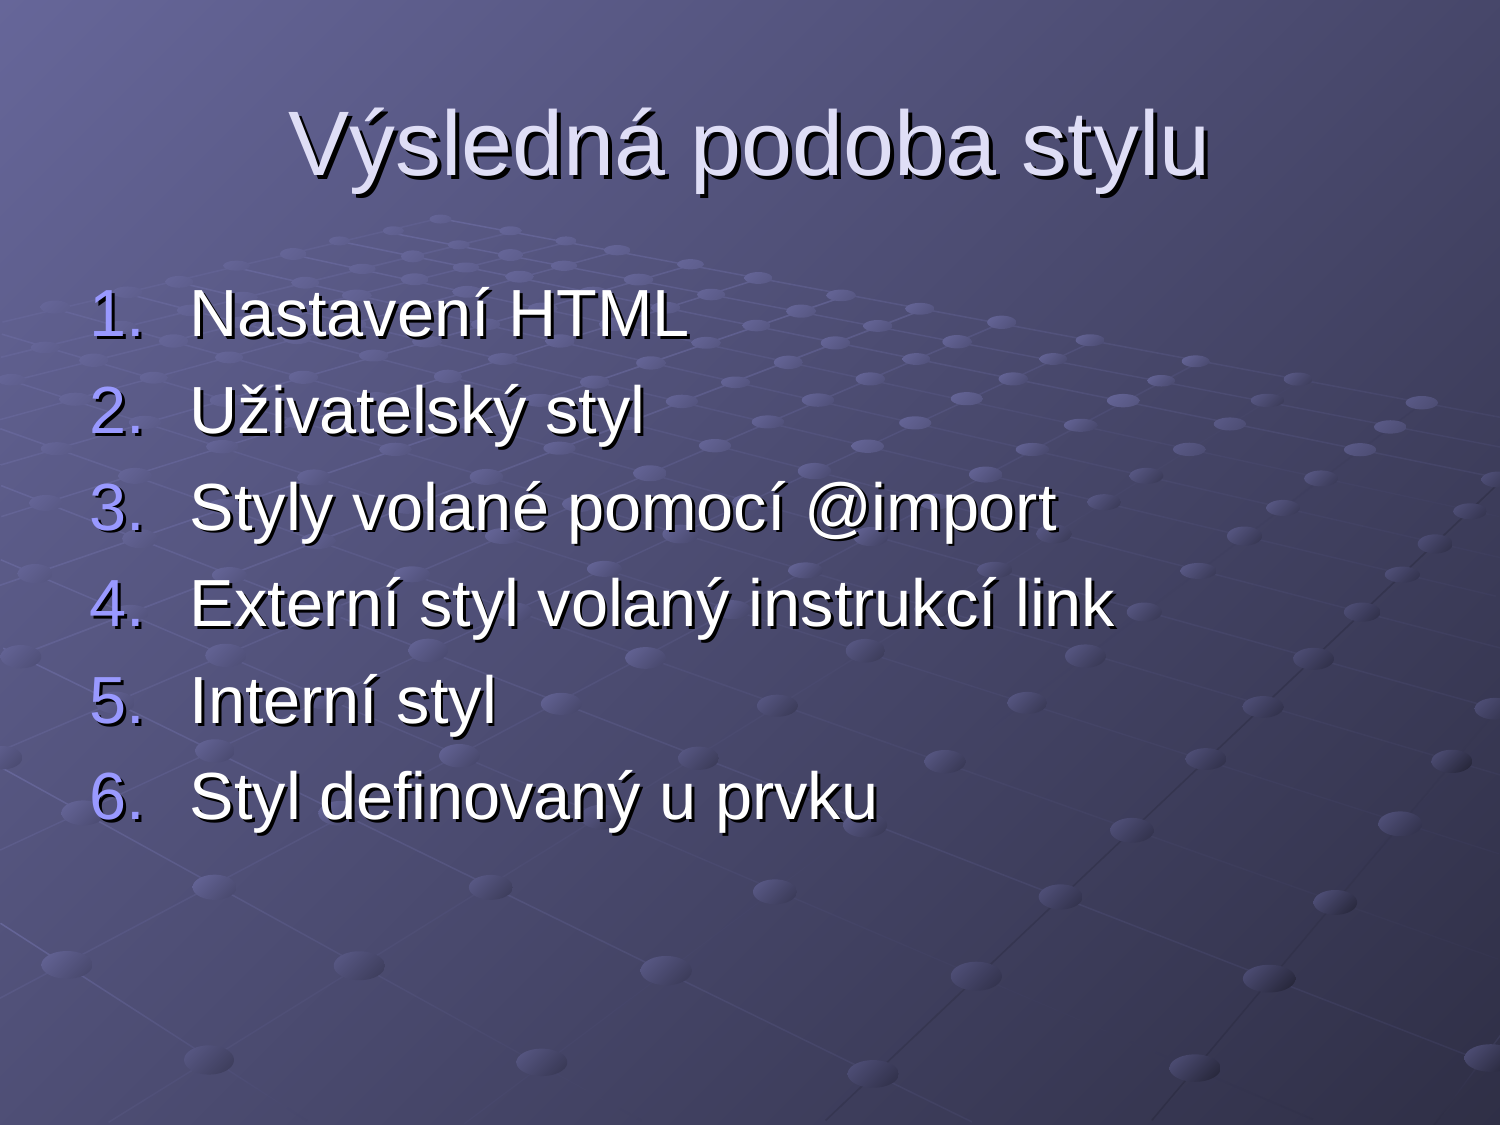

# Výsledná podoba stylu
Nastavení HTML
Uživatelský styl
Styly volané pomocí @import
Externí styl volaný instrukcí link
Interní styl
Styl definovaný u prvku